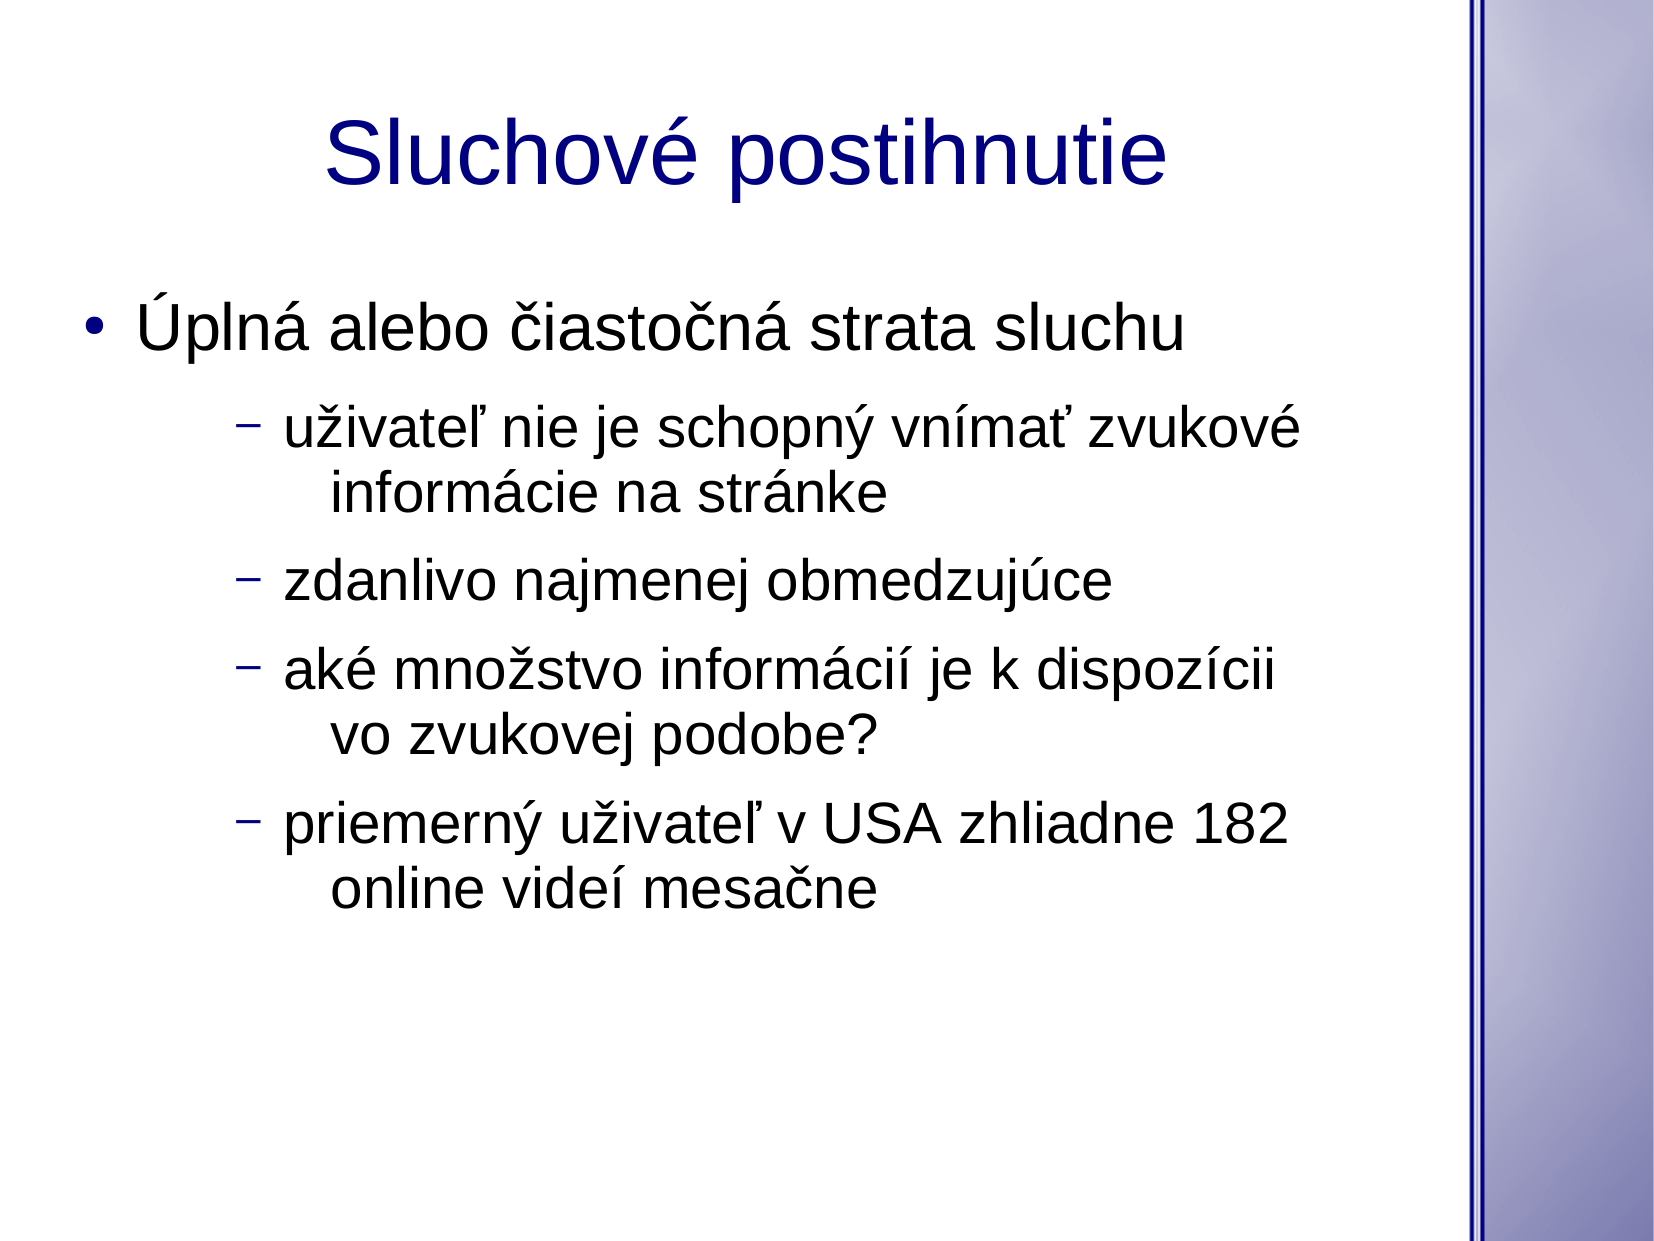

# Sluchové postihnutie
Úplná alebo čiastočná strata sluchu
uživateľ nie je schopný vnímať zvukové informácie na stránke
zdanlivo najmenej obmedzujúce
aké množstvo informácií je k dispozícii vo zvukovej podobe?
priemerný uživateľ v USA zhliadne 182 online videí mesačne